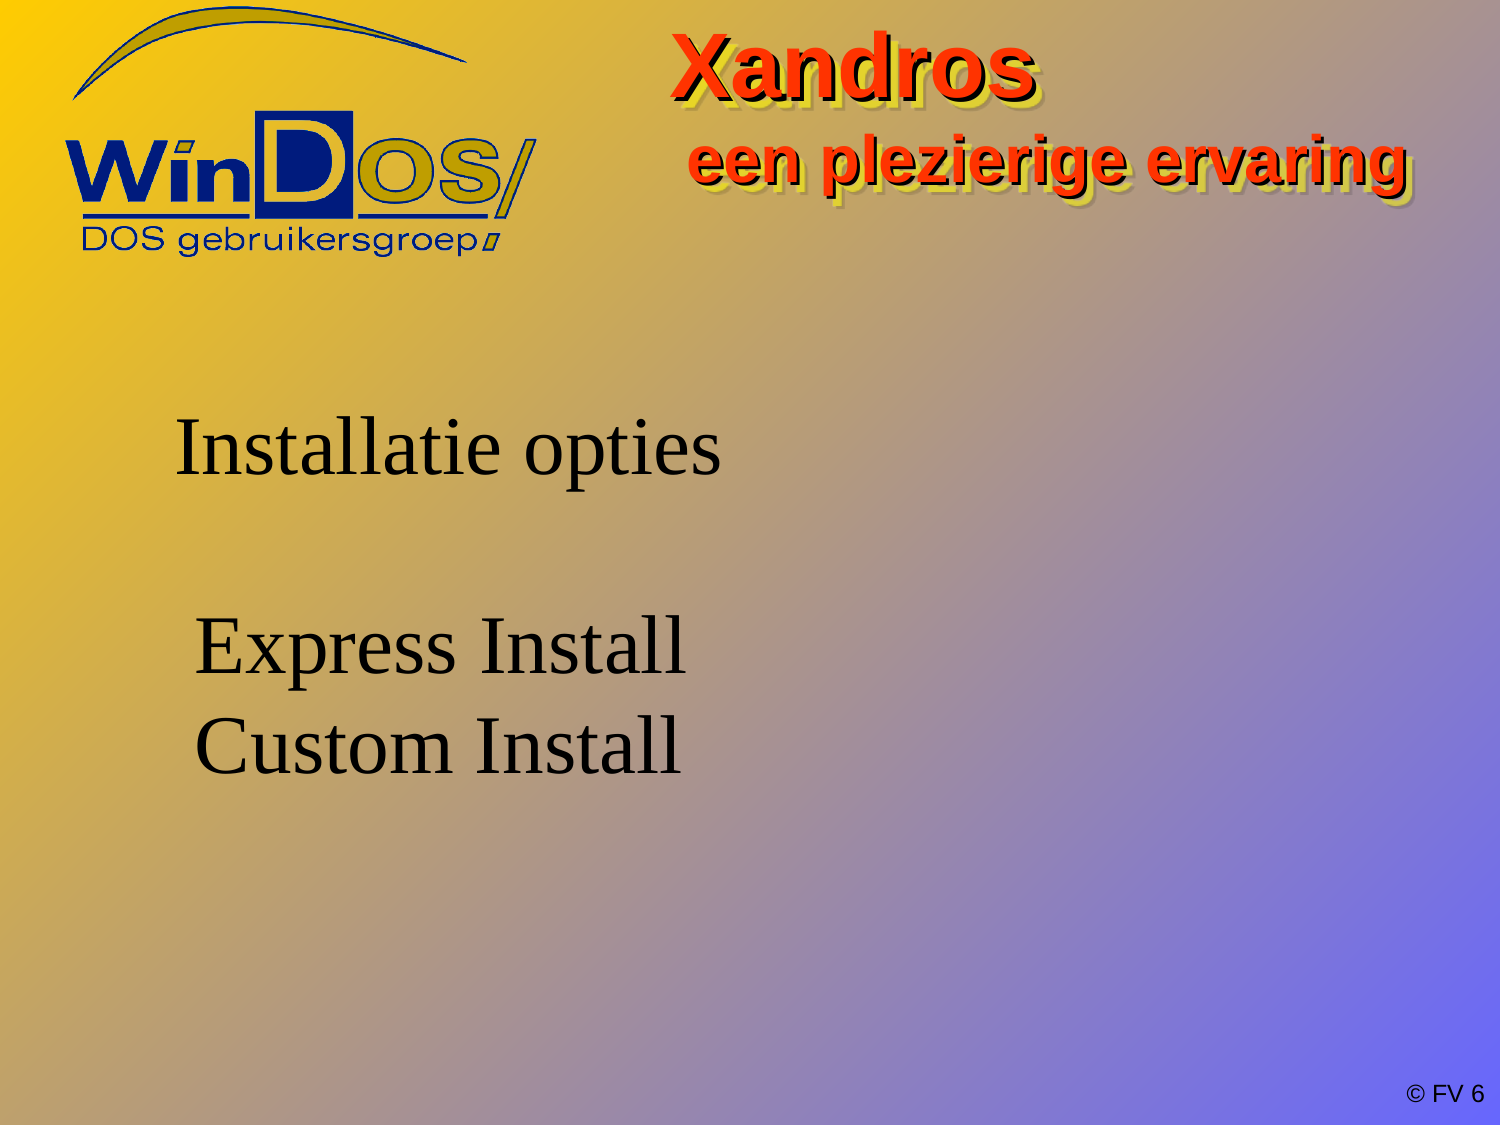

Xandros een plezierige ervaring
Installatie opties
 Express Install
 Custom Install
© FV